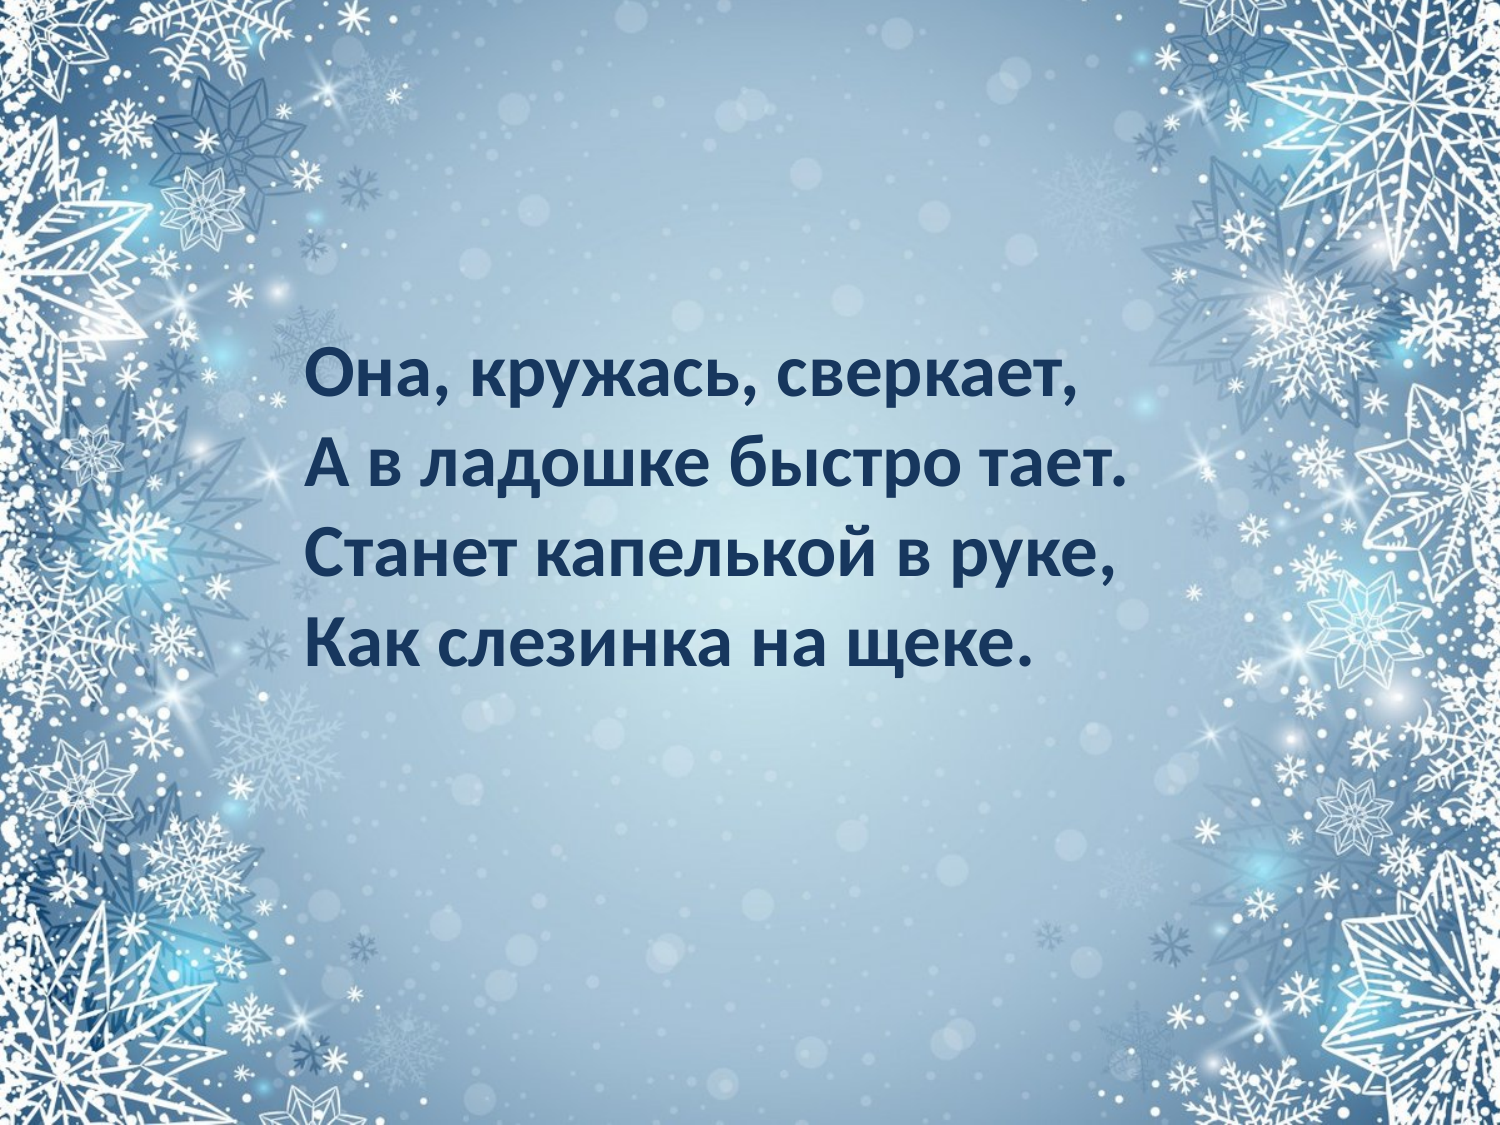

Она, кружась, сверкает,
А в ладошке быстро тает.
Станет капелькой в руке,
Как слезинка на щеке.